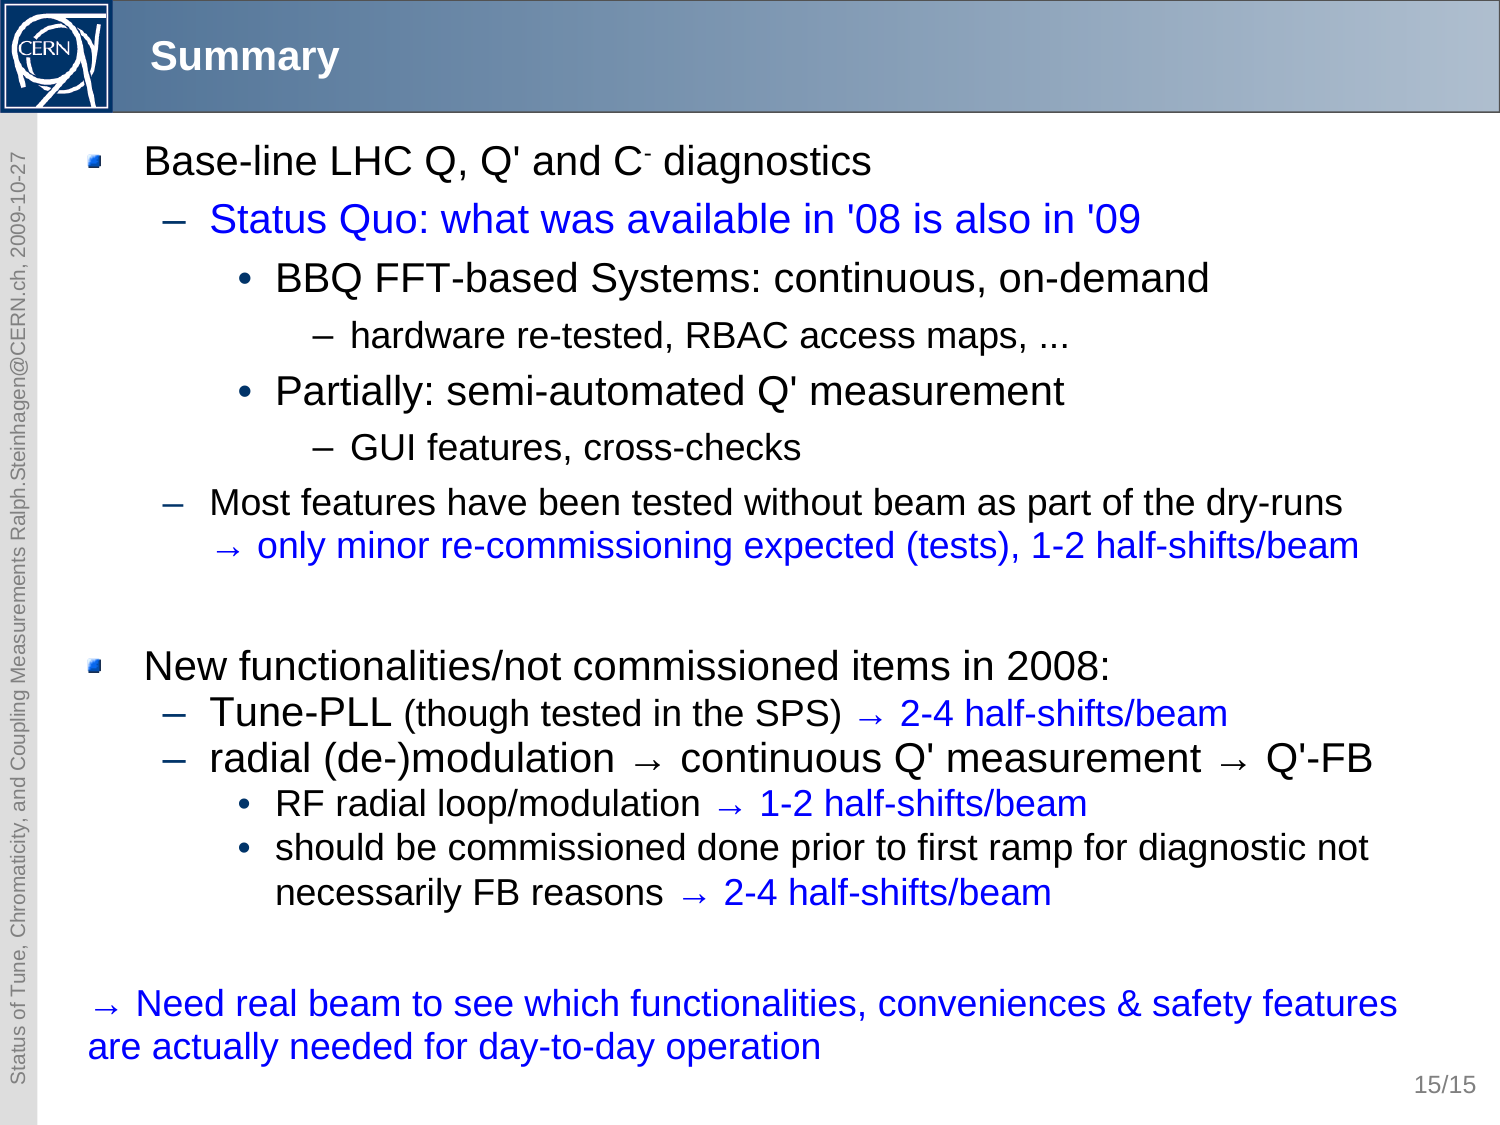

# Summary
Base-line LHC Q, Q' and C- diagnostics
Status Quo: what was available in '08 is also in '09
BBQ FFT-based Systems: continuous, on-demand
hardware re-tested, RBAC access maps, ...
Partially: semi-automated Q' measurement
GUI features, cross-checks
Most features have been tested without beam as part of the dry-runs	→ only minor re-commissioning expected (tests), 1-2 half-shifts/beam
New functionalities/not commissioned items in 2008:
Tune-PLL (though tested in the SPS) → 2-4 half-shifts/beam
radial (de-)modulation → continuous Q' measurement → Q'-FB
RF radial loop/modulation → 1-2 half-shifts/beam
should be commissioned done prior to first ramp for diagnostic not necessarily FB reasons → 2-4 half-shifts/beam
→ Need real beam to see which functionalities, conveniences & safety features are actually needed for day-to-day operation